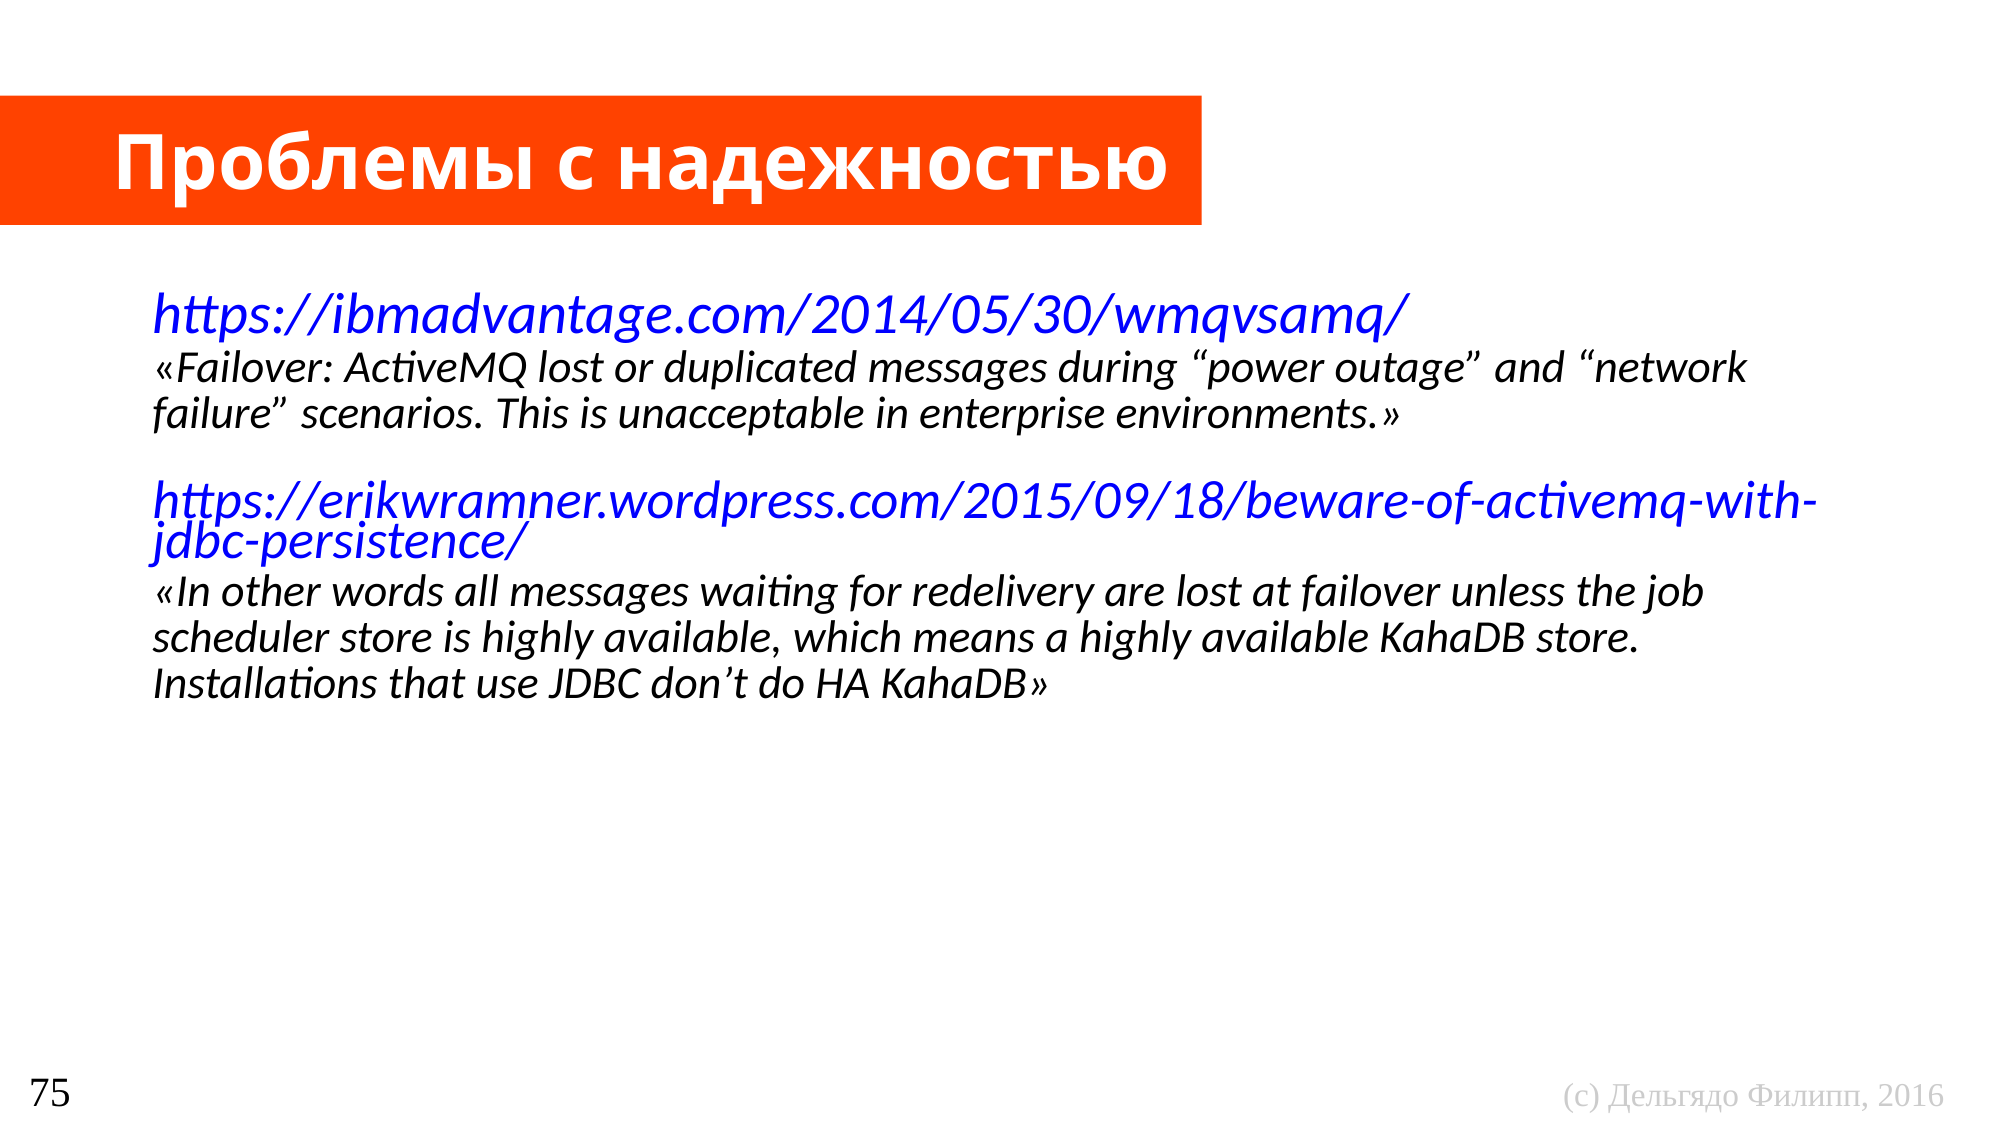

# Проблемы с надежностью
https://ibmadvantage.com/2014/05/30/wmqvsamq/
«Failover: ActiveMQ lost or duplicated messages during “power outage” and “network failure” scenarios. This is unacceptable in enterprise environments.»
https://erikwramner.wordpress.com/2015/09/18/beware-of-activemq-with-jdbc-persistence/«In other words all messages waiting for redelivery are lost at failover unless the job scheduler store is highly available, which means a highly available KahaDB store. Installations that use JDBC don’t do HA KahaDB»
75
(c) Дельгядо Филипп, 2016